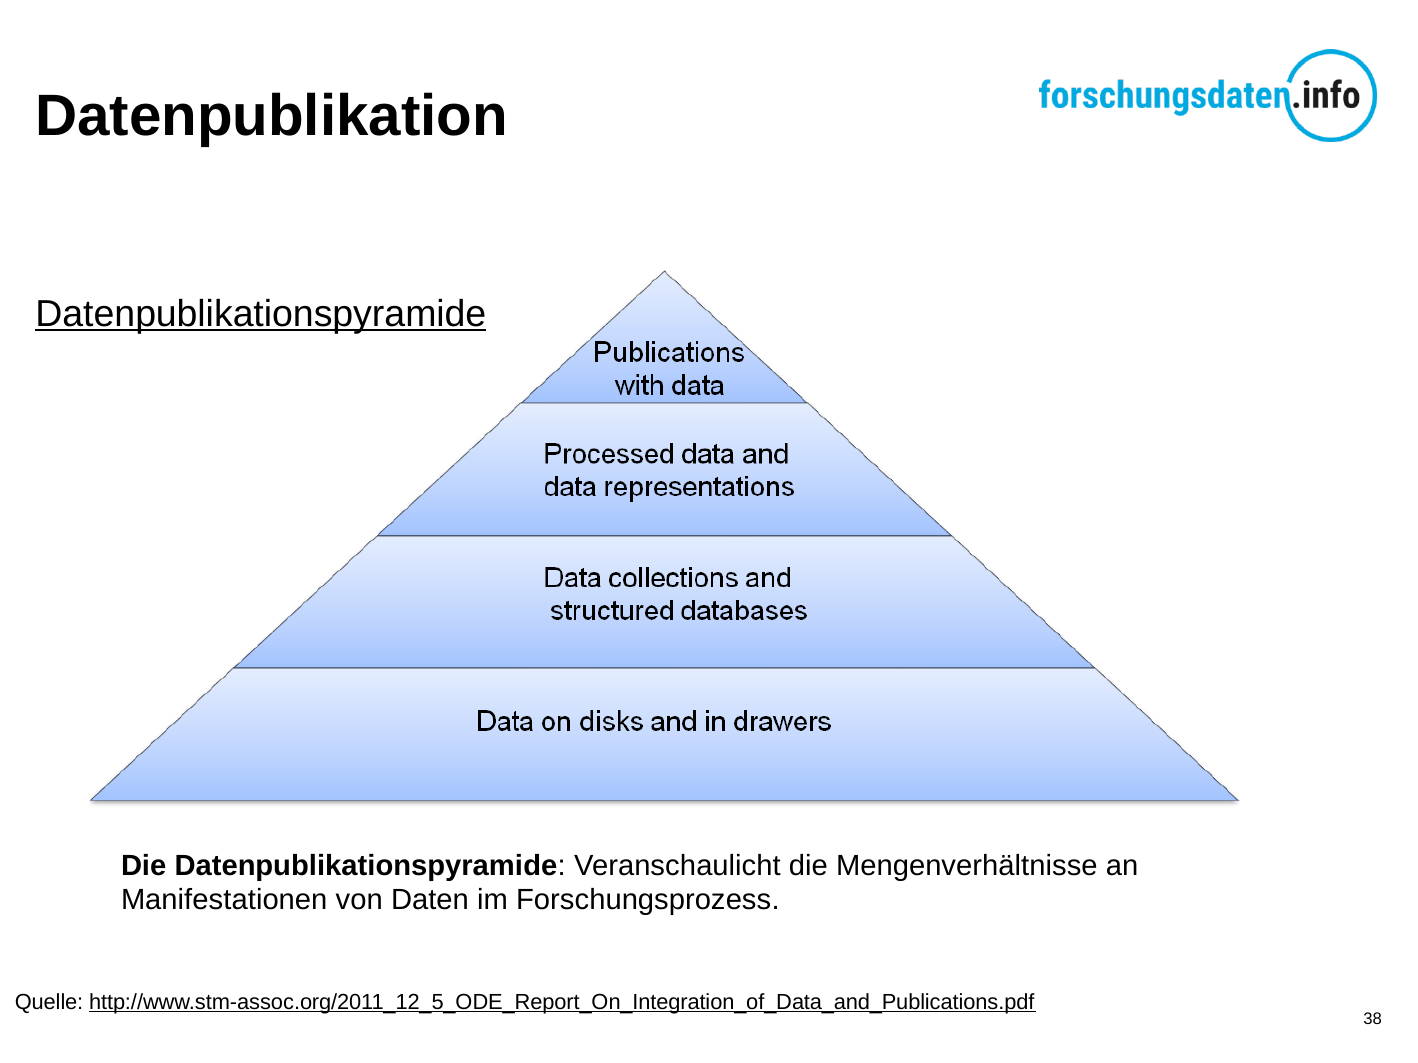

# Datenpublikation
Datenpublikationspyramide
Die Datenpublikationspyramide: Veranschaulicht die Mengenverhältnisse an Manifestationen von Daten im Forschungsprozess.
Quelle: http://www.stm-assoc.org/2011_12_5_ODE_Report_On_Integration_of_Data_and_Publications.pdf